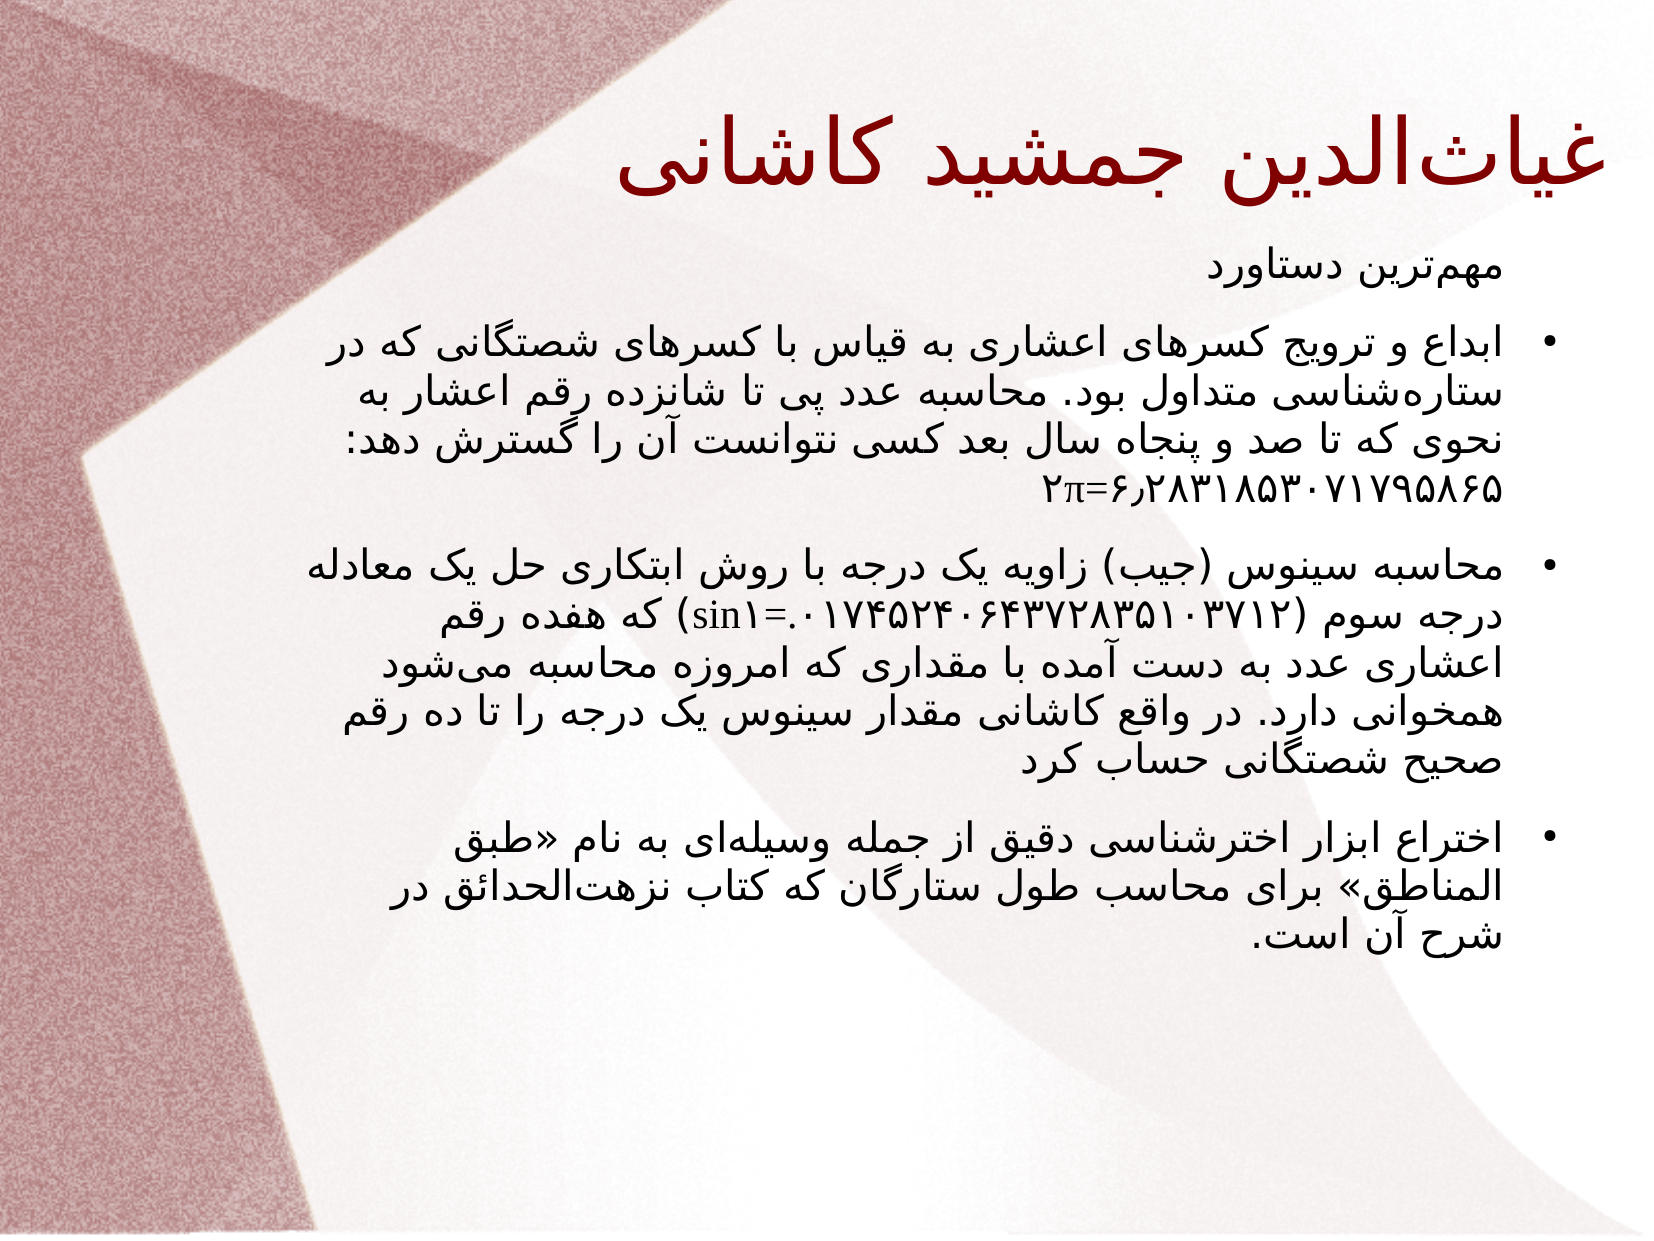

# غیاث‌الدین جمشید کاشانی
مهم‌ترین دستاورد
ابداع و ترویج کسرهای اعشاری به قیاس با کسرهای شصتگانی که در ستاره‌شناسی متداول بود. محاسبه عدد پی تا شانزده رقم اعشار به نحوی که تا صد و پنجاه سال بعد کسی نتوانست آن را گسترش دهد: ۲π=۶٫۲۸۳۱۸۵۳۰۷۱۷۹۵۸۶۵
محاسبه سینوس (جیب) زاویه یک درجه با روش ابتکاری حل یک معادله درجه سوم (sin۱=.۰۱۷۴۵۲۴۰۶۴۳۷۲۸۳۵۱۰۳۷۱۲) که هفده رقم اعشاری عدد به دست آمده با مقداری که امروزه محاسبه می‌شود همخوانی دارد. در واقع کاشانی مقدار سینوس یک درجه را تا ده رقم صحیح شصتگانی حساب کرد
اختراع ابزار اخترشناسی دقیق از جمله وسیله‌ای به نام «طبق المناطق» برای محاسب طول ستارگان که کتاب نزهت‌الحدائق در شرح آن است.